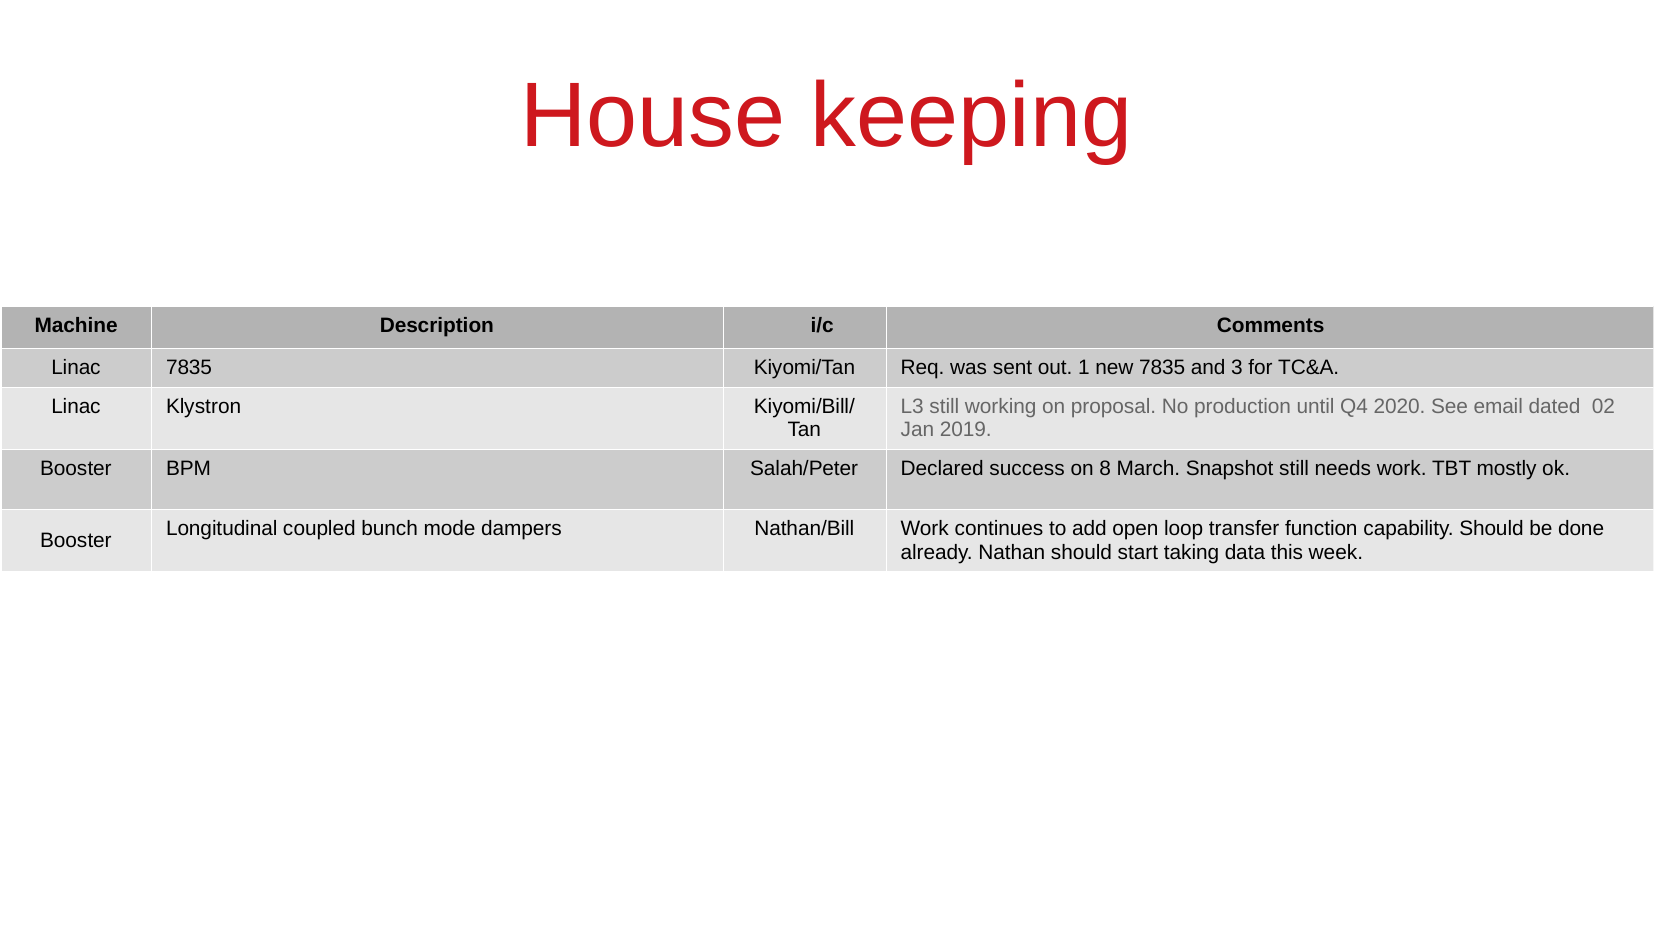

# House keeping
| Machine | Description | i/c | Comments |
| --- | --- | --- | --- |
| Linac | 7835 | Kiyomi/Tan | Req. was sent out. 1 new 7835 and 3 for TC&A. |
| Linac | Klystron | Kiyomi/Bill/Tan | L3 still working on proposal. No production until Q4 2020. See email dated 02 Jan 2019. |
| Booster | BPM | Salah/Peter | Declared success on 8 March. Snapshot still needs work. TBT mostly ok. |
| Booster | Longitudinal coupled bunch mode dampers | Nathan/Bill | Work continues to add open loop transfer function capability. Should be done already. Nathan should start taking data this week. |